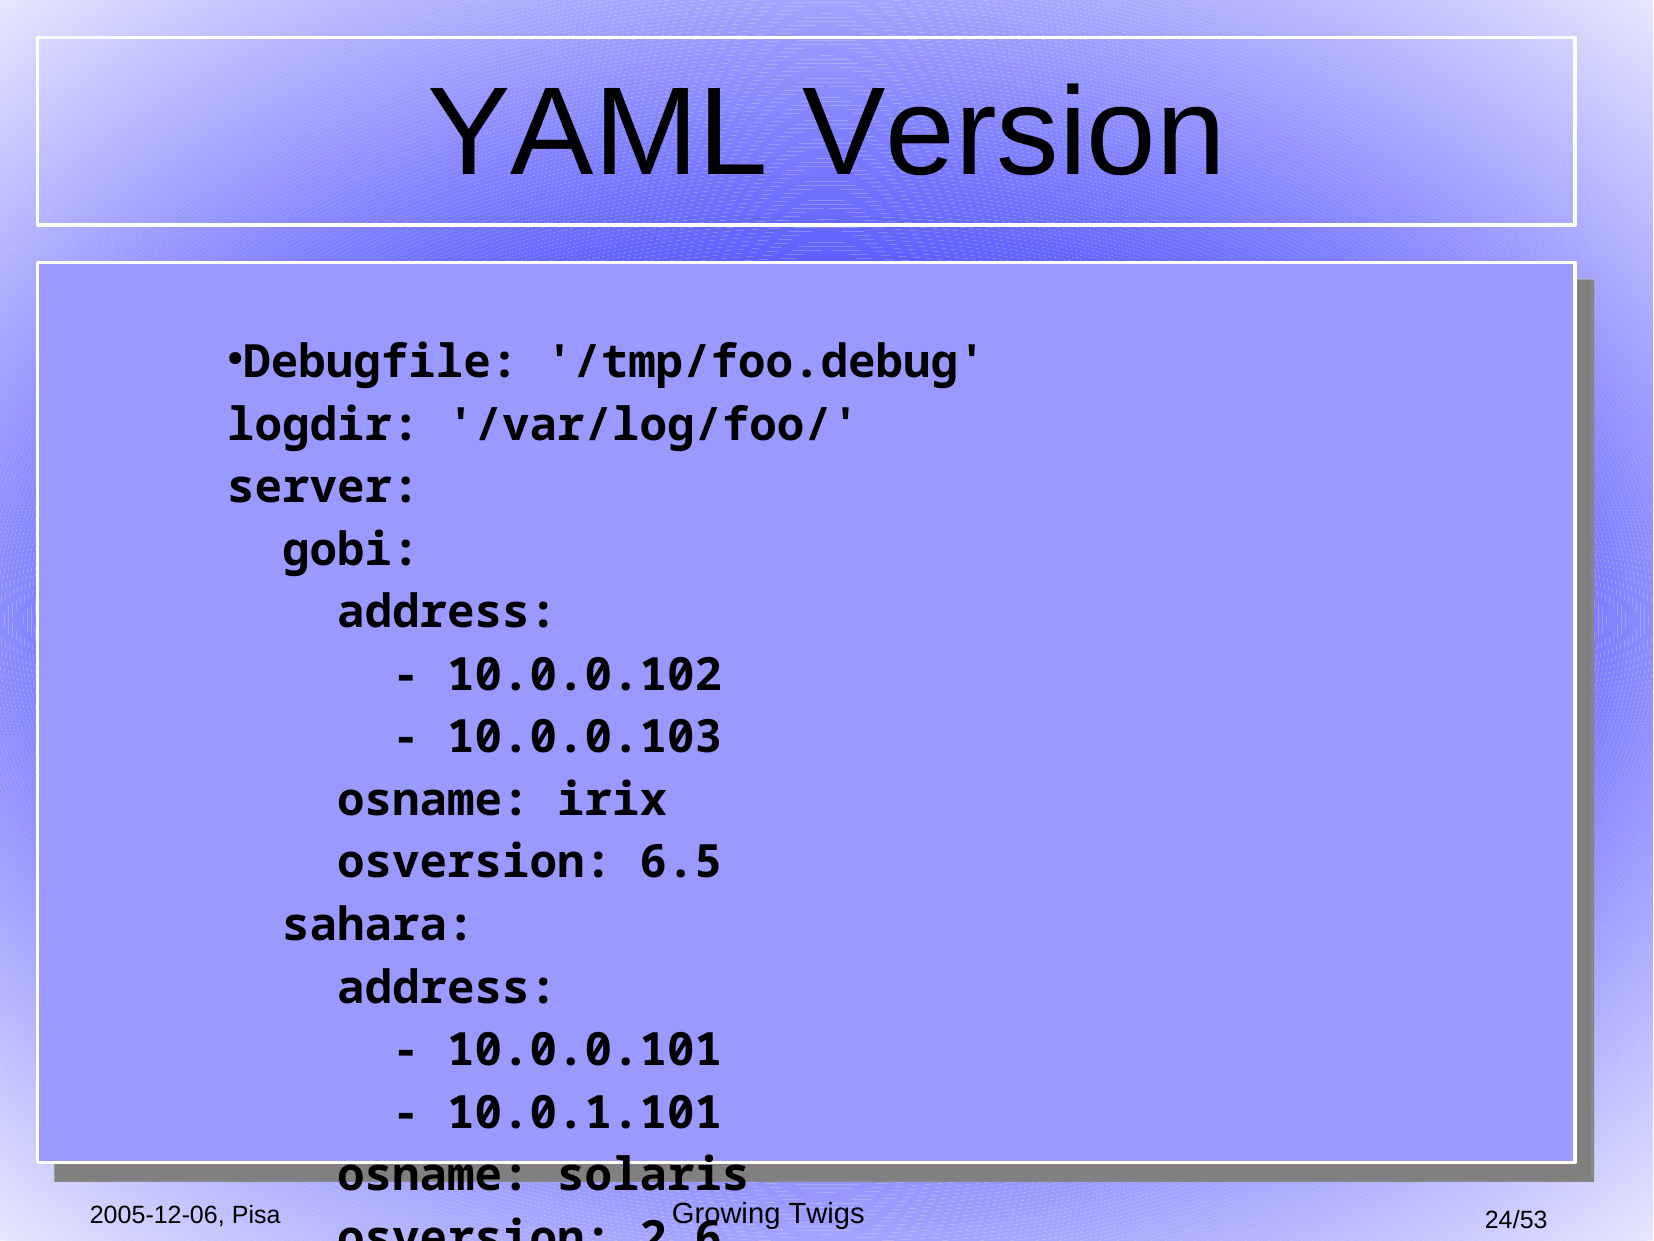

# YAML Version
Debugfile: '/tmp/foo.debug'
logdir: '/var/log/foo/'
server:
 gobi:
 address:
 - 10.0.0.102
 - 10.0.0.103
 osname: irix
 osversion: 6.5
 sahara:
 address:
 - 10.0.0.101
 - 10.0.1.101
 osname: solaris
 osversion: 2.6